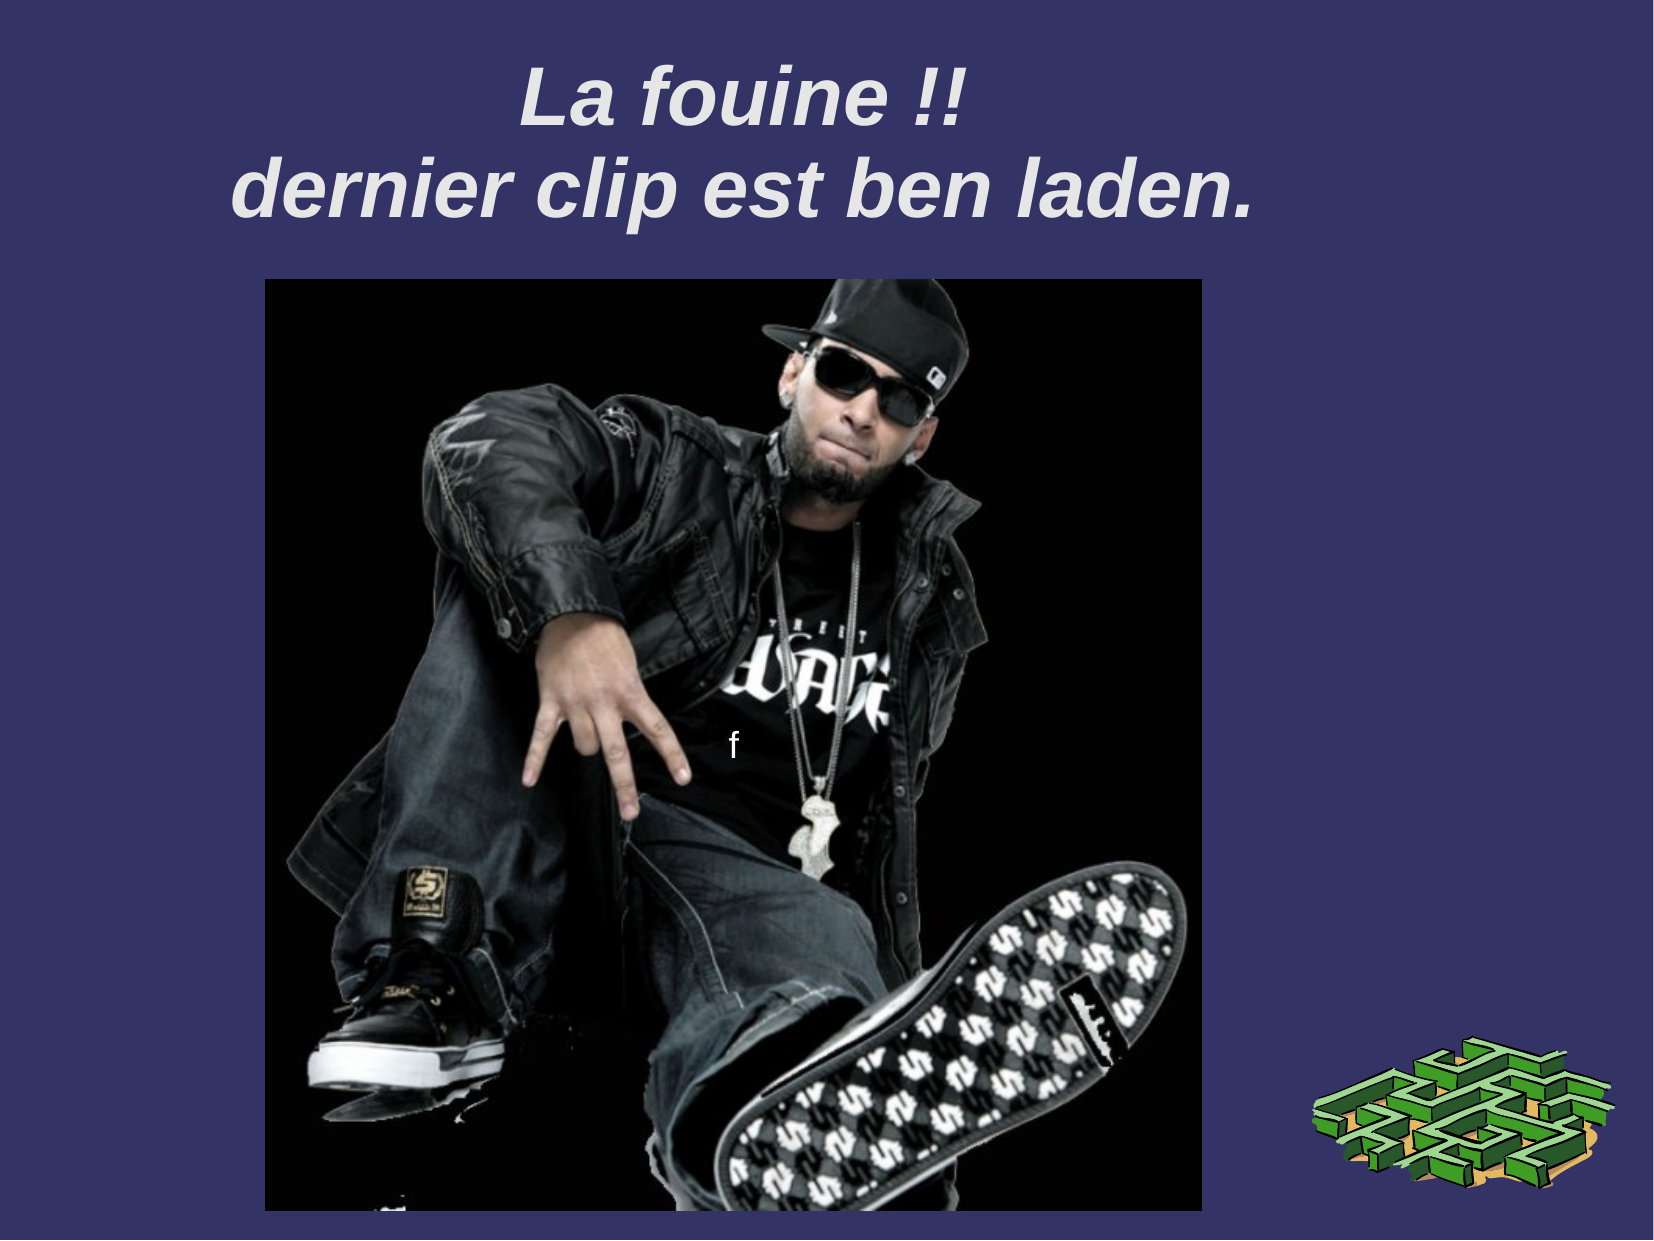

# La fouine !! dernier clip est ben laden.
f